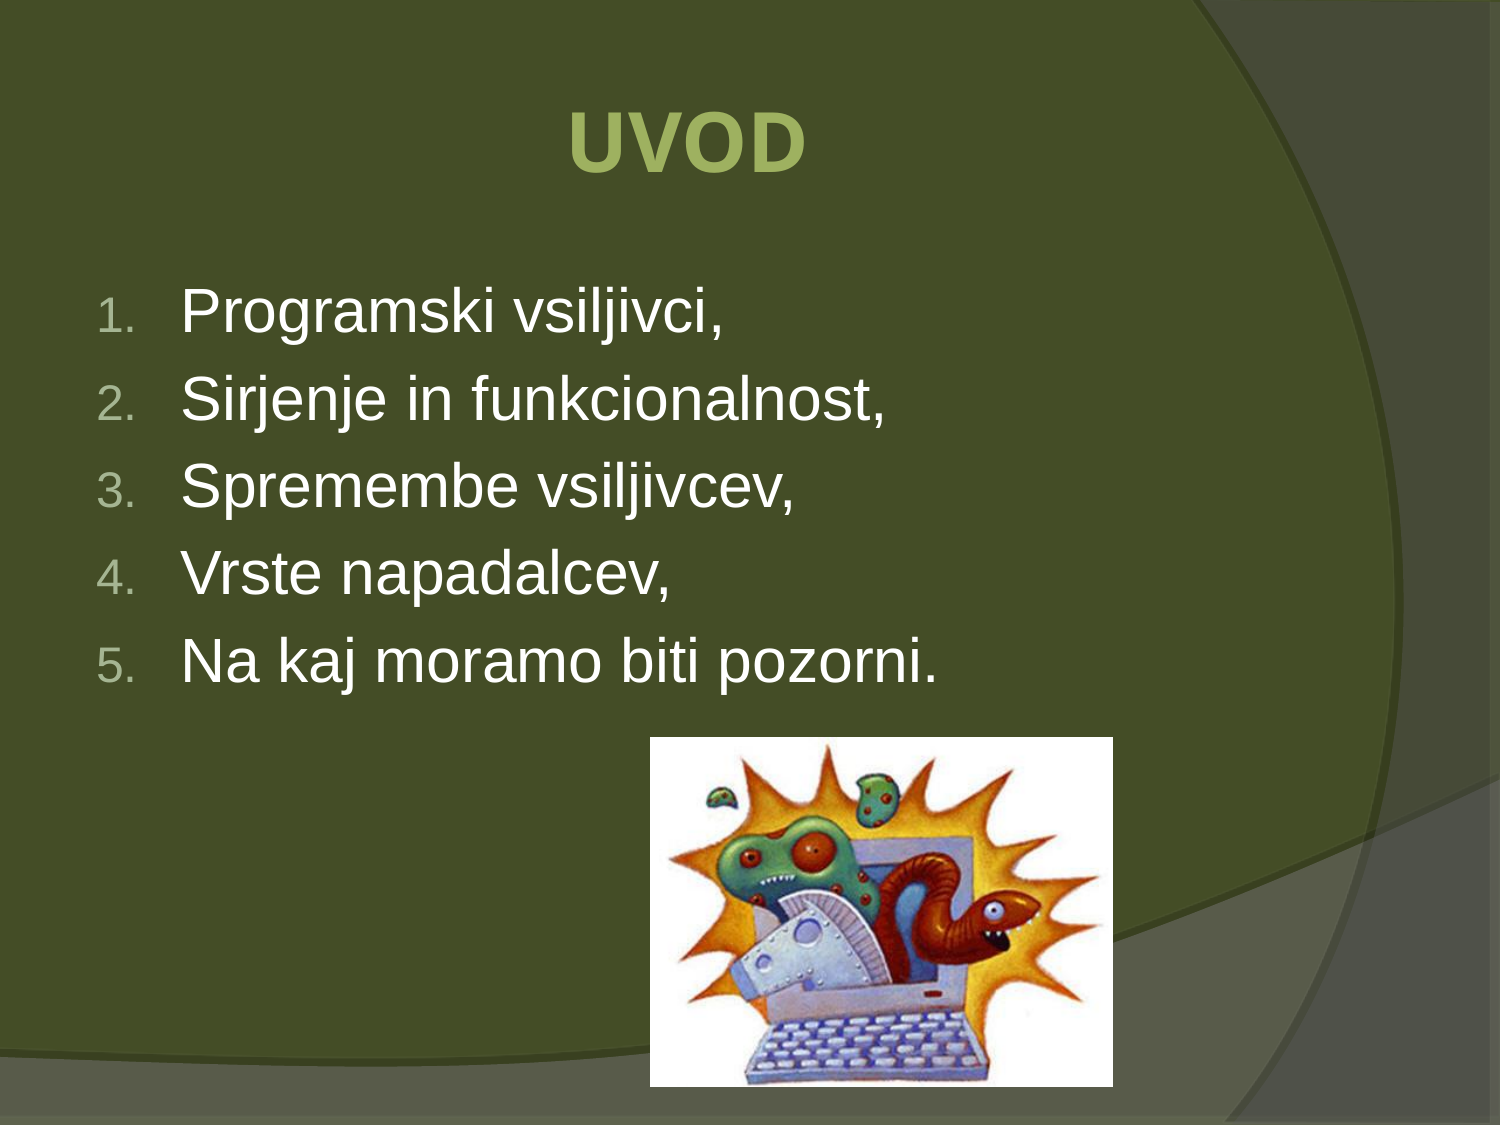

# UVOD
Programski vsiljivci,
Sirjenje in funkcionalnost,
Spremembe vsiljivcev,
Vrste napadalcev,
Na kaj moramo biti pozorni.